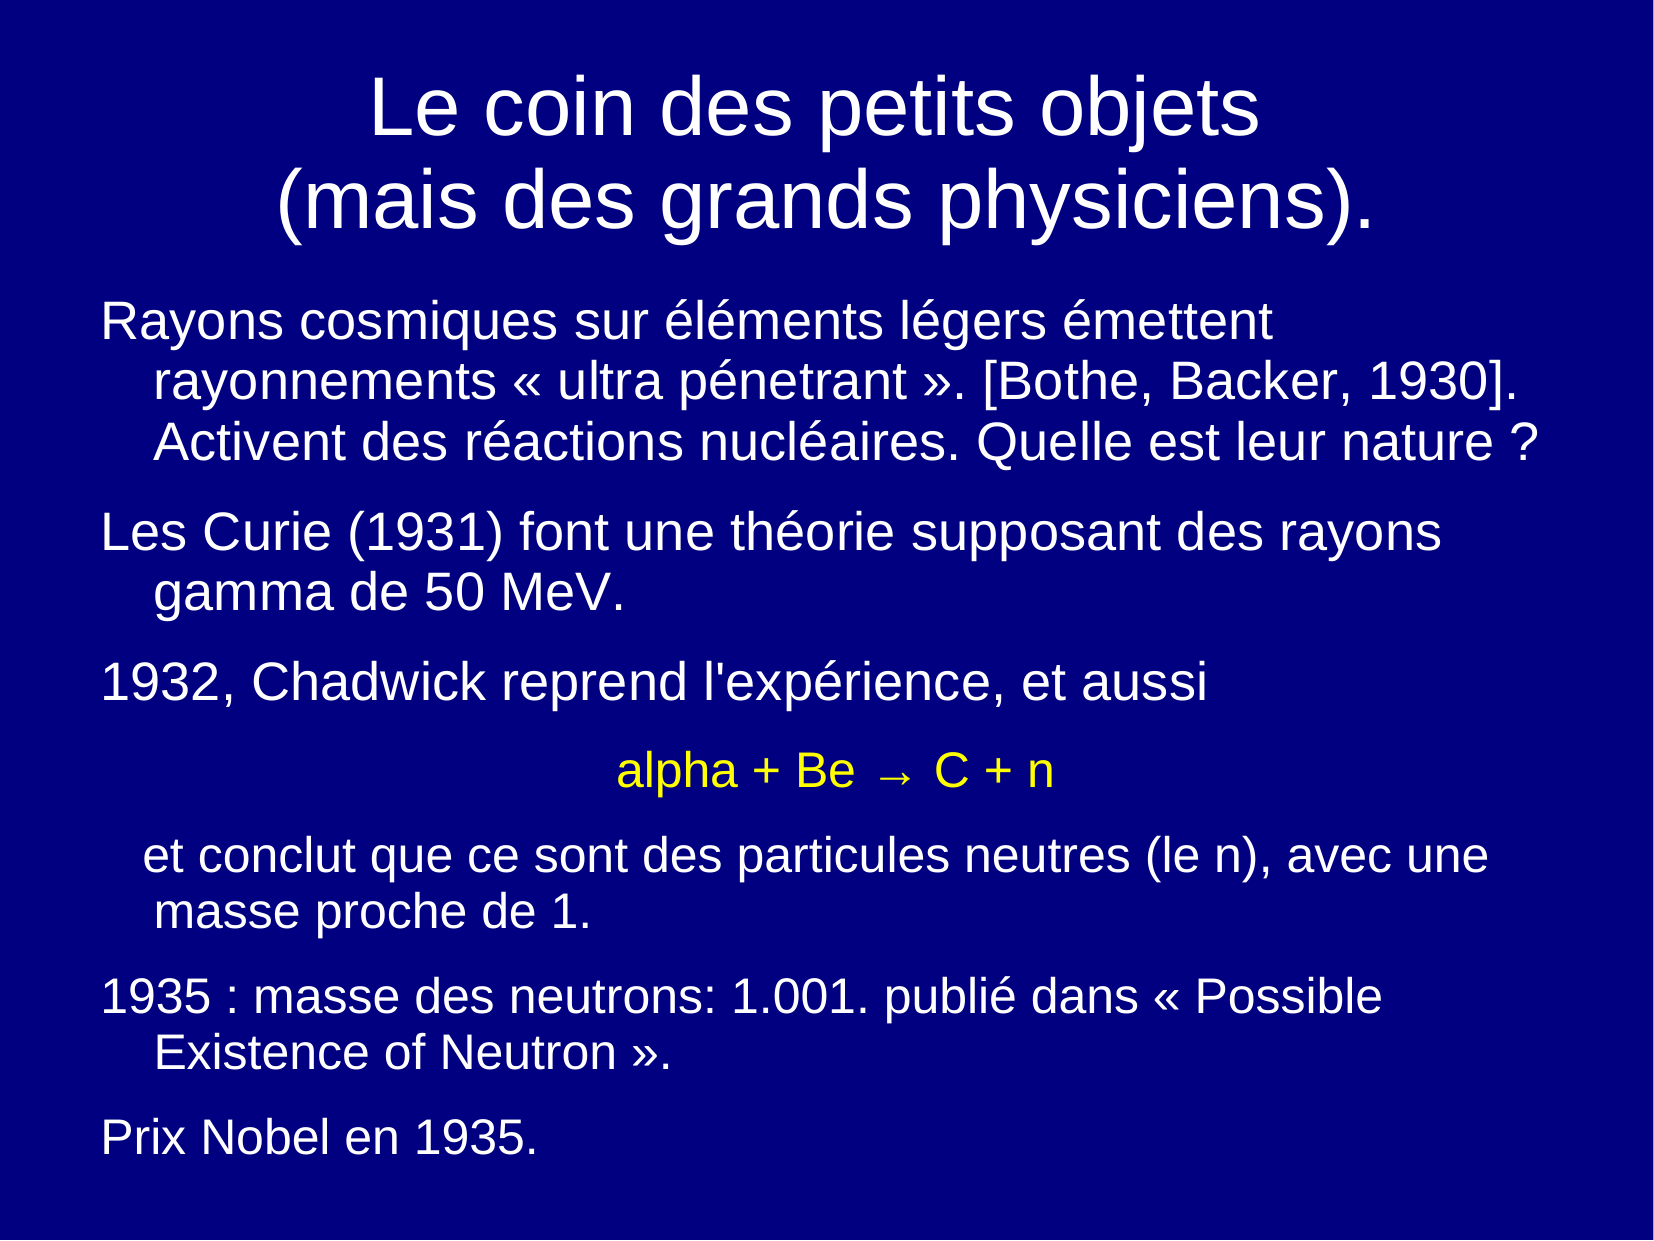

# Le coin des petits objets (mais des grands physiciens).
Rayons cosmiques sur éléments légers émettent rayonnements « ultra pénetrant ». [Bothe, Backer, 1930]. Activent des réactions nucléaires. Quelle est leur nature ?
Les Curie (1931) font une théorie supposant des rayons gamma de 50 MeV.
1932, Chadwick reprend l'expérience, et aussi
alpha + Be → C + n
 et conclut que ce sont des particules neutres (le n), avec une masse proche de 1.
1935 : masse des neutrons: 1.001. publié dans « Possible Existence of Neutron ».
Prix Nobel en 1935.